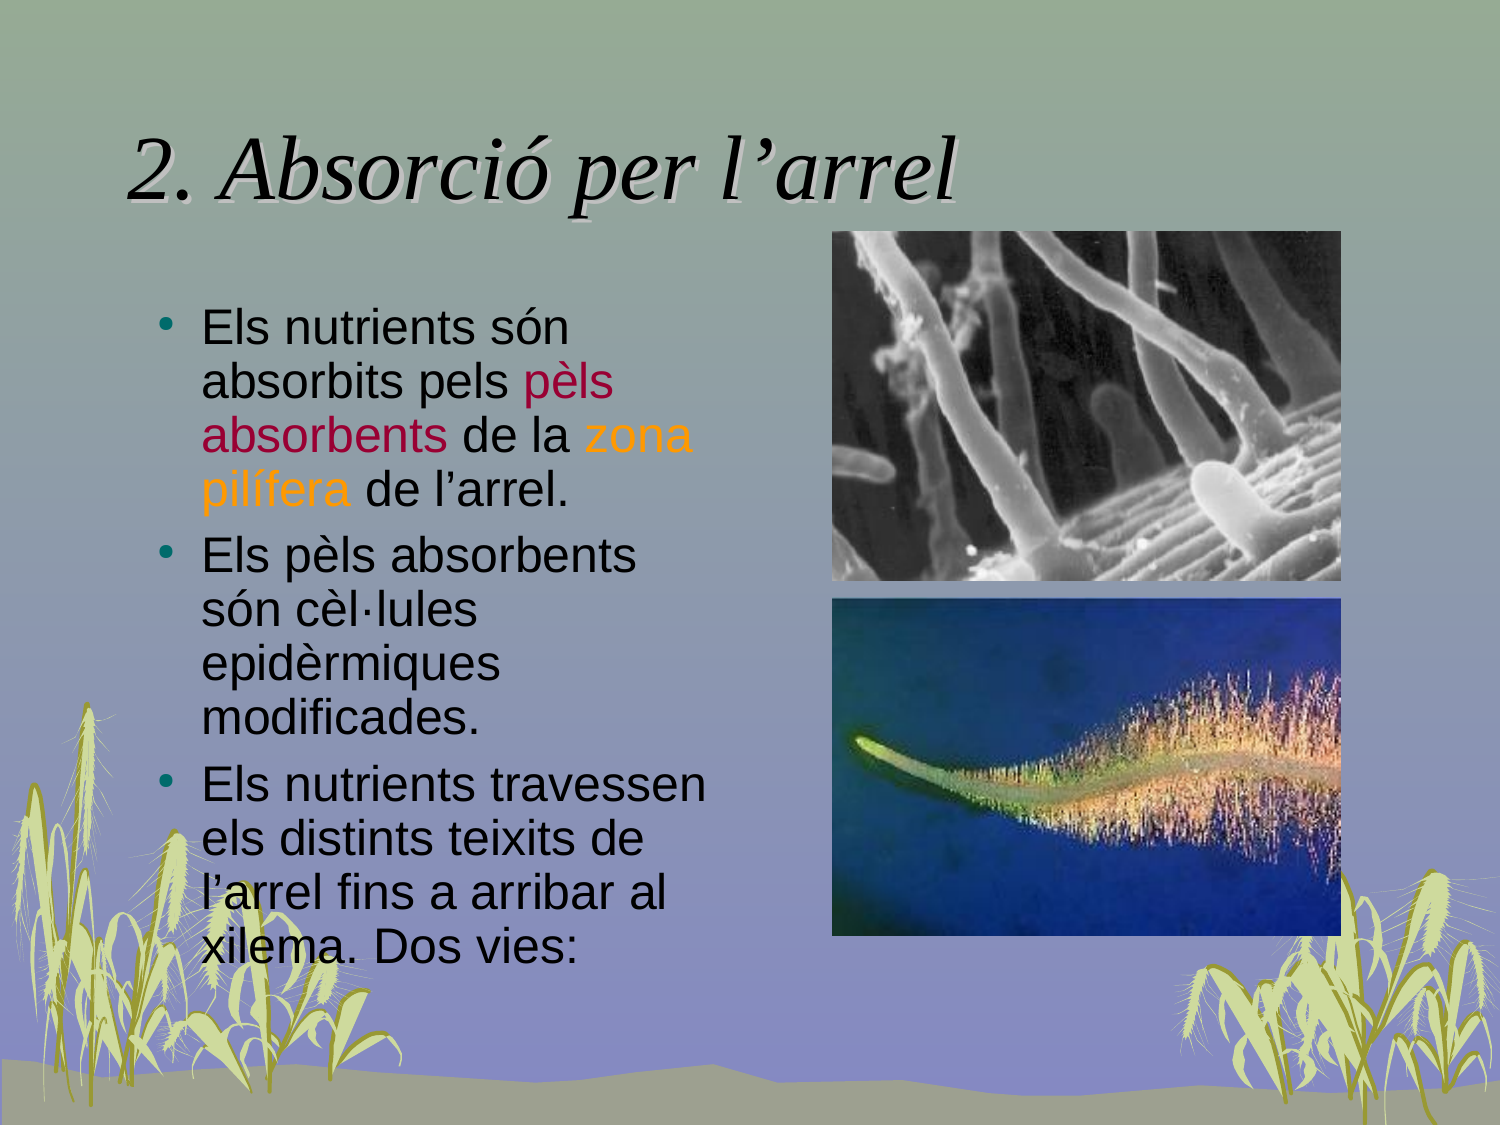

# 2. Absorció per l’arrel
Els nutrients són absorbits pels pèls absorbents de la zona pilífera de l’arrel.
Els pèls absorbents són cèl·lules epidèrmiques modificades.
Els nutrients travessen els distints teixits de l’arrel fins a arribar al xilema. Dos vies: